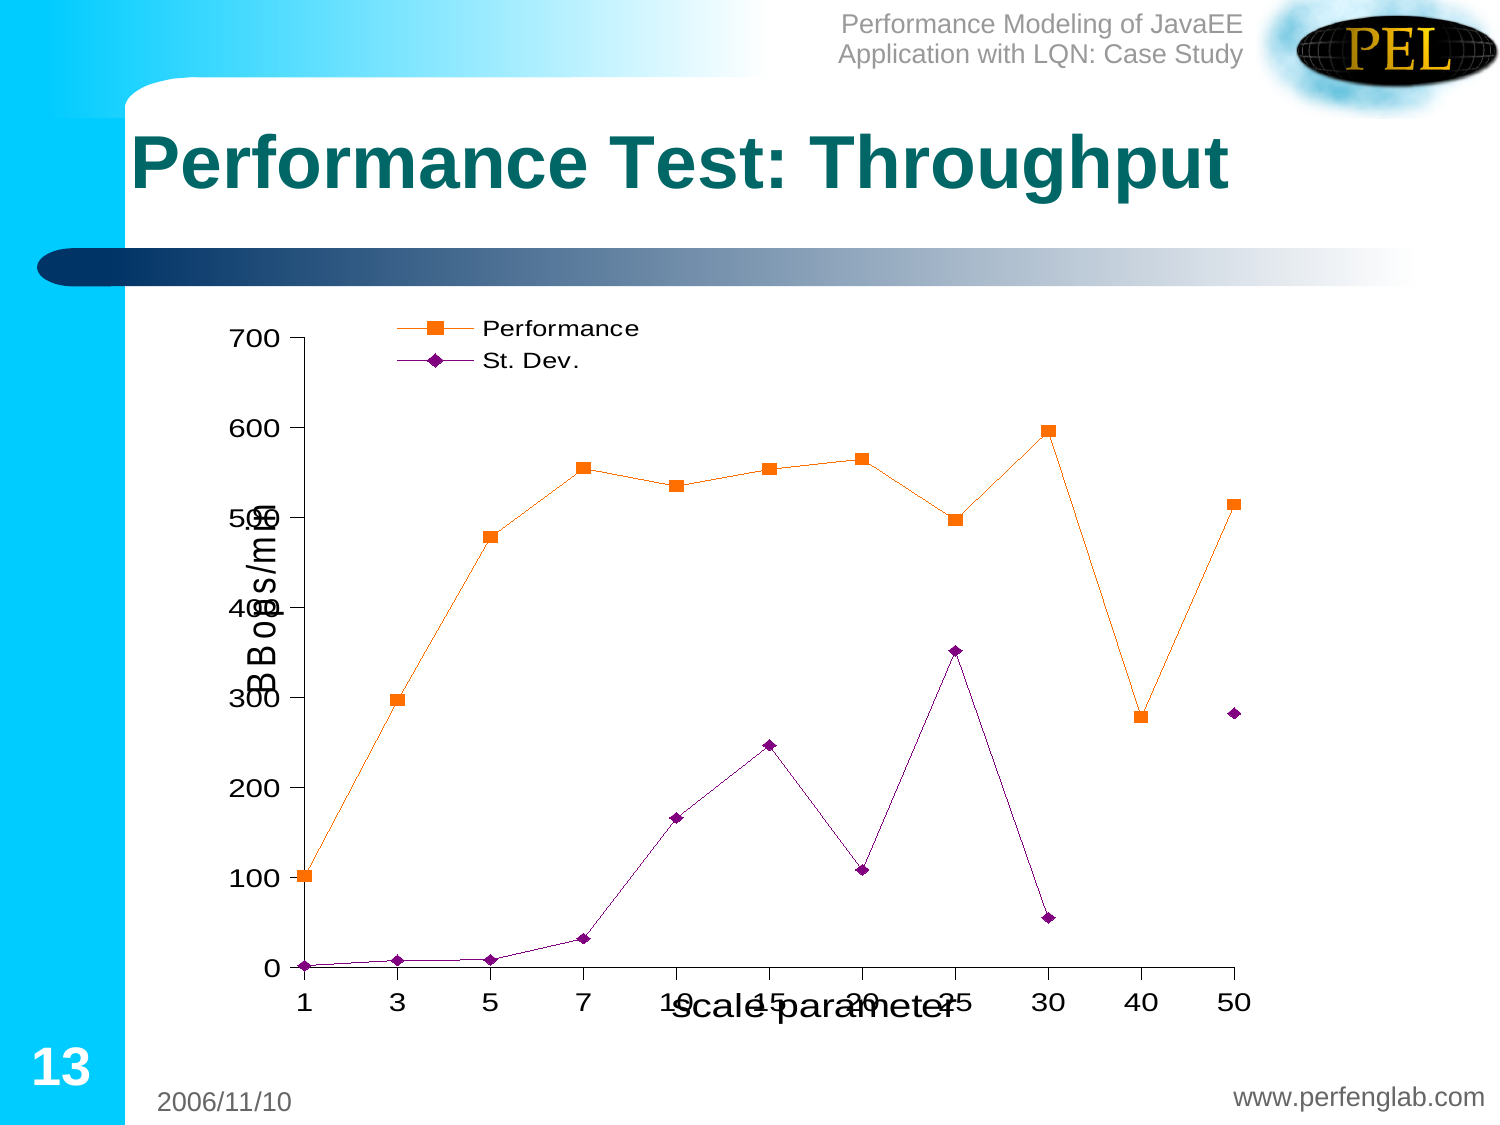

# Performance Test: Throughput
### Chart
| Category | Performance | St. Dev. |
|---|---|---|
| 1 | 101.666666666667 | 2.51661147842358 |
| 3 | 297.333333333333 | 8.32666399786453 |
| 5 | 478.666666666667 | 8.9628864398325 |
| 7 | 555.0 | 32.6036807738022 |
| 10 | 535.333333333333 | 166.65633301298 |
| 15 | 554.0 | 247.51565607048 |
| 20 | 565.333333333333 | 109.001529041263 |
| 25 | 498.0 | 352.424459991074 |
| 30 | 596.5 | 55.8614357137373 |
| 40 | 279.0 | None |
| 50 | 515.0 | 282.842712474619 |13